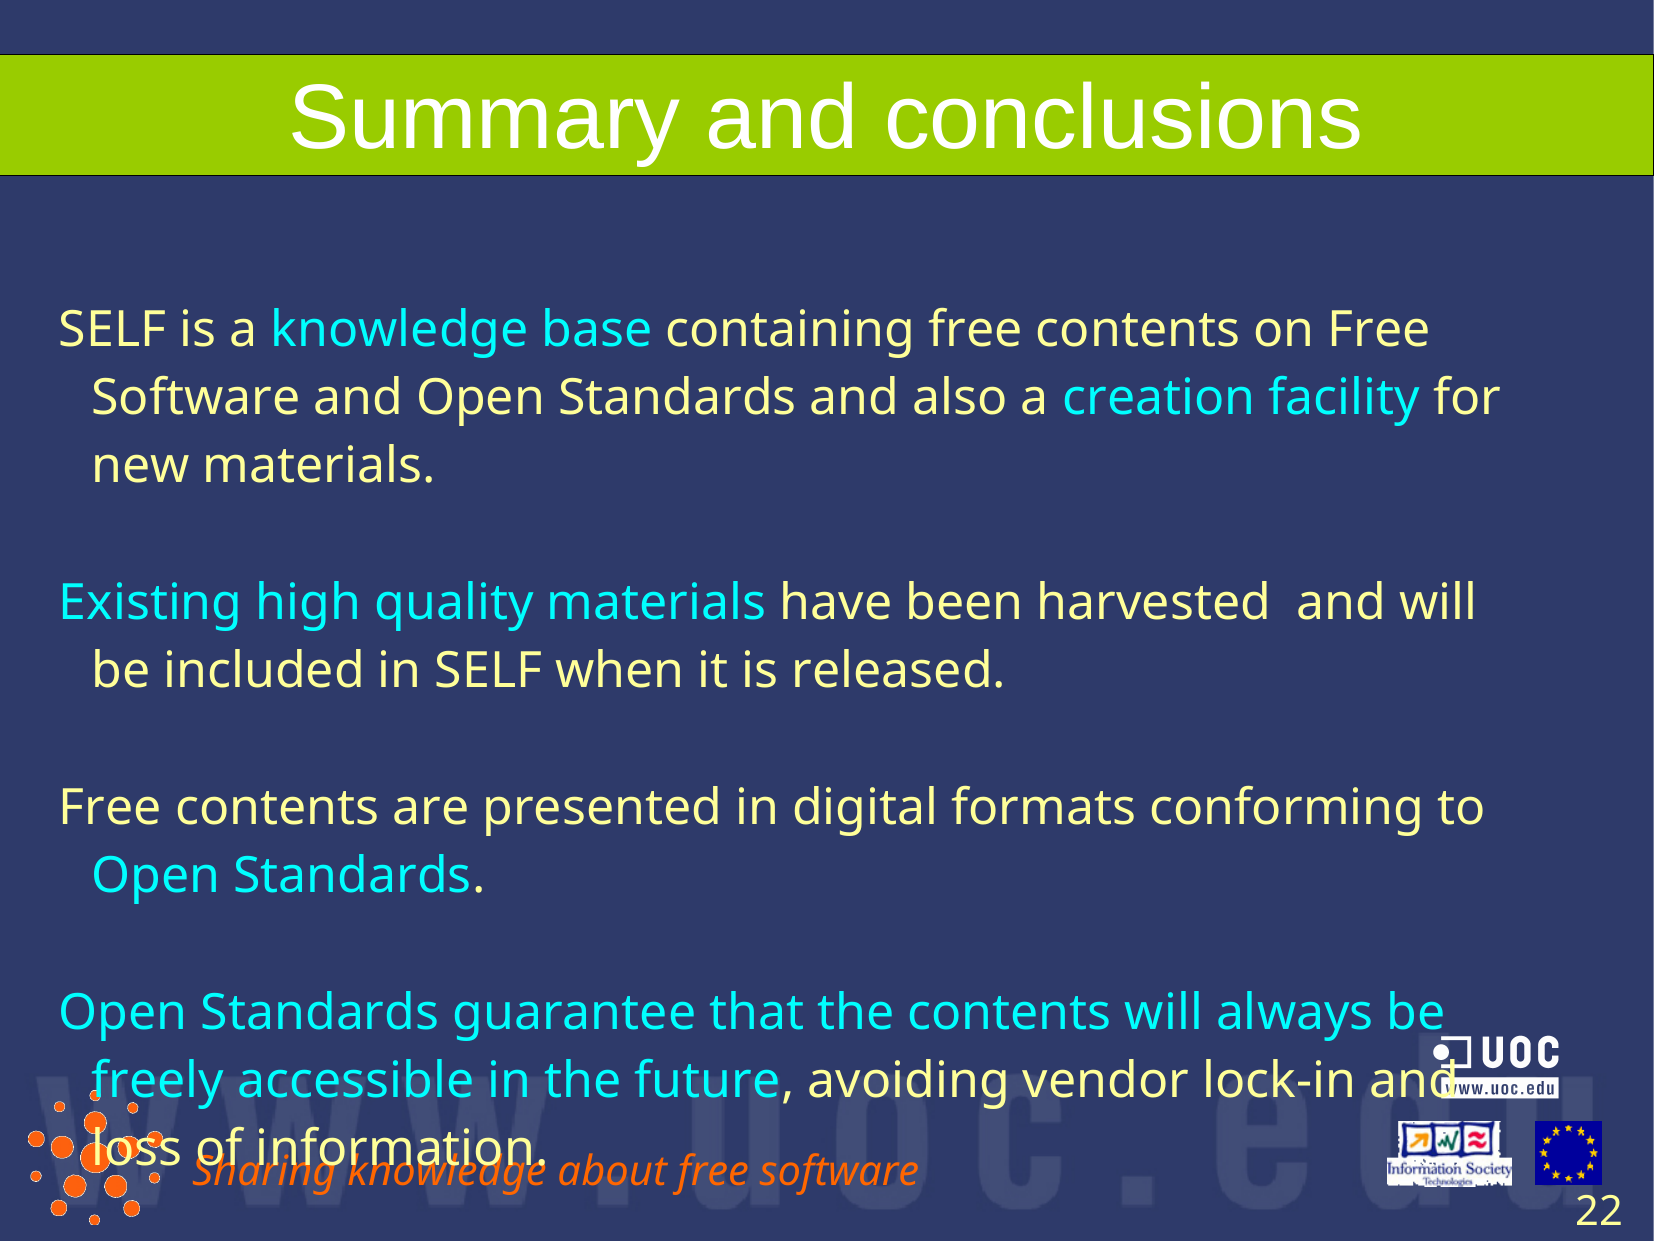

# Summary and conclusions
SELF is a knowledge base containing free contents on Free Software and Open Standards and also a creation facility for new materials.
Existing high quality materials have been harvested and will be included in SELF when it is released.
Free contents are presented in digital formats conforming to Open Standards.
Open Standards guarantee that the contents will always be freely accessible in the future, avoiding vendor lock-in and loss of information.